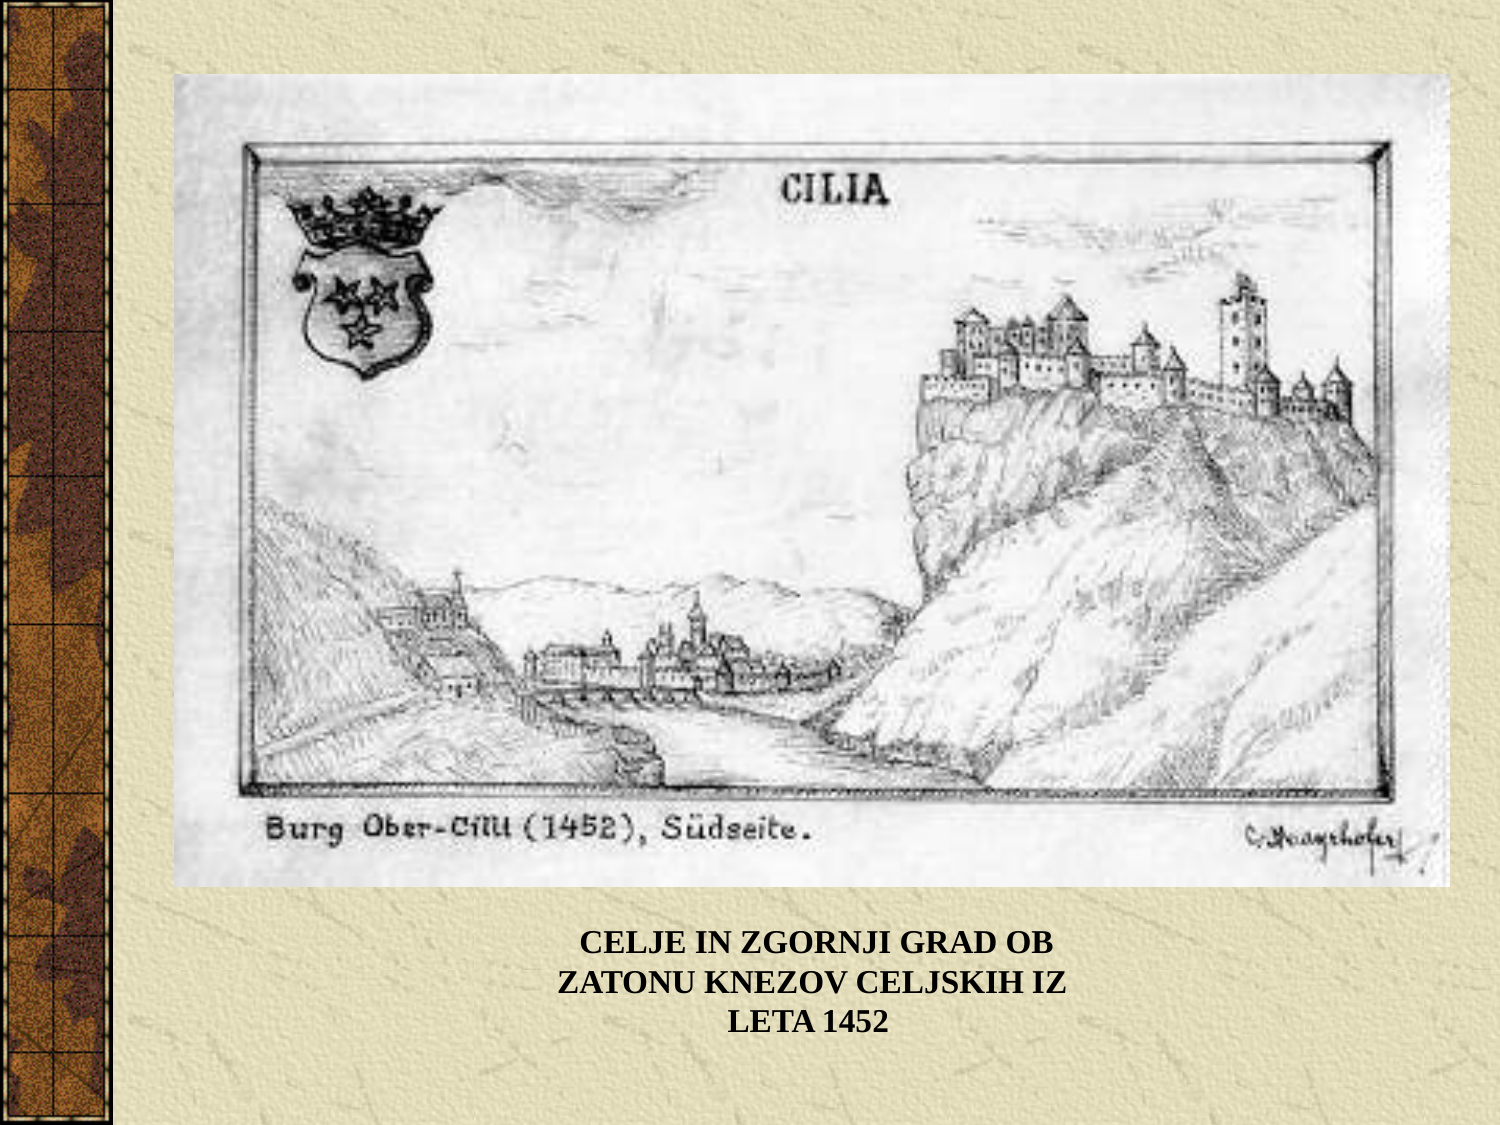

CELJE IN ZGORNJI GRAD OB ZATONU KNEZOV CELJSKIH IZ LETA 1452